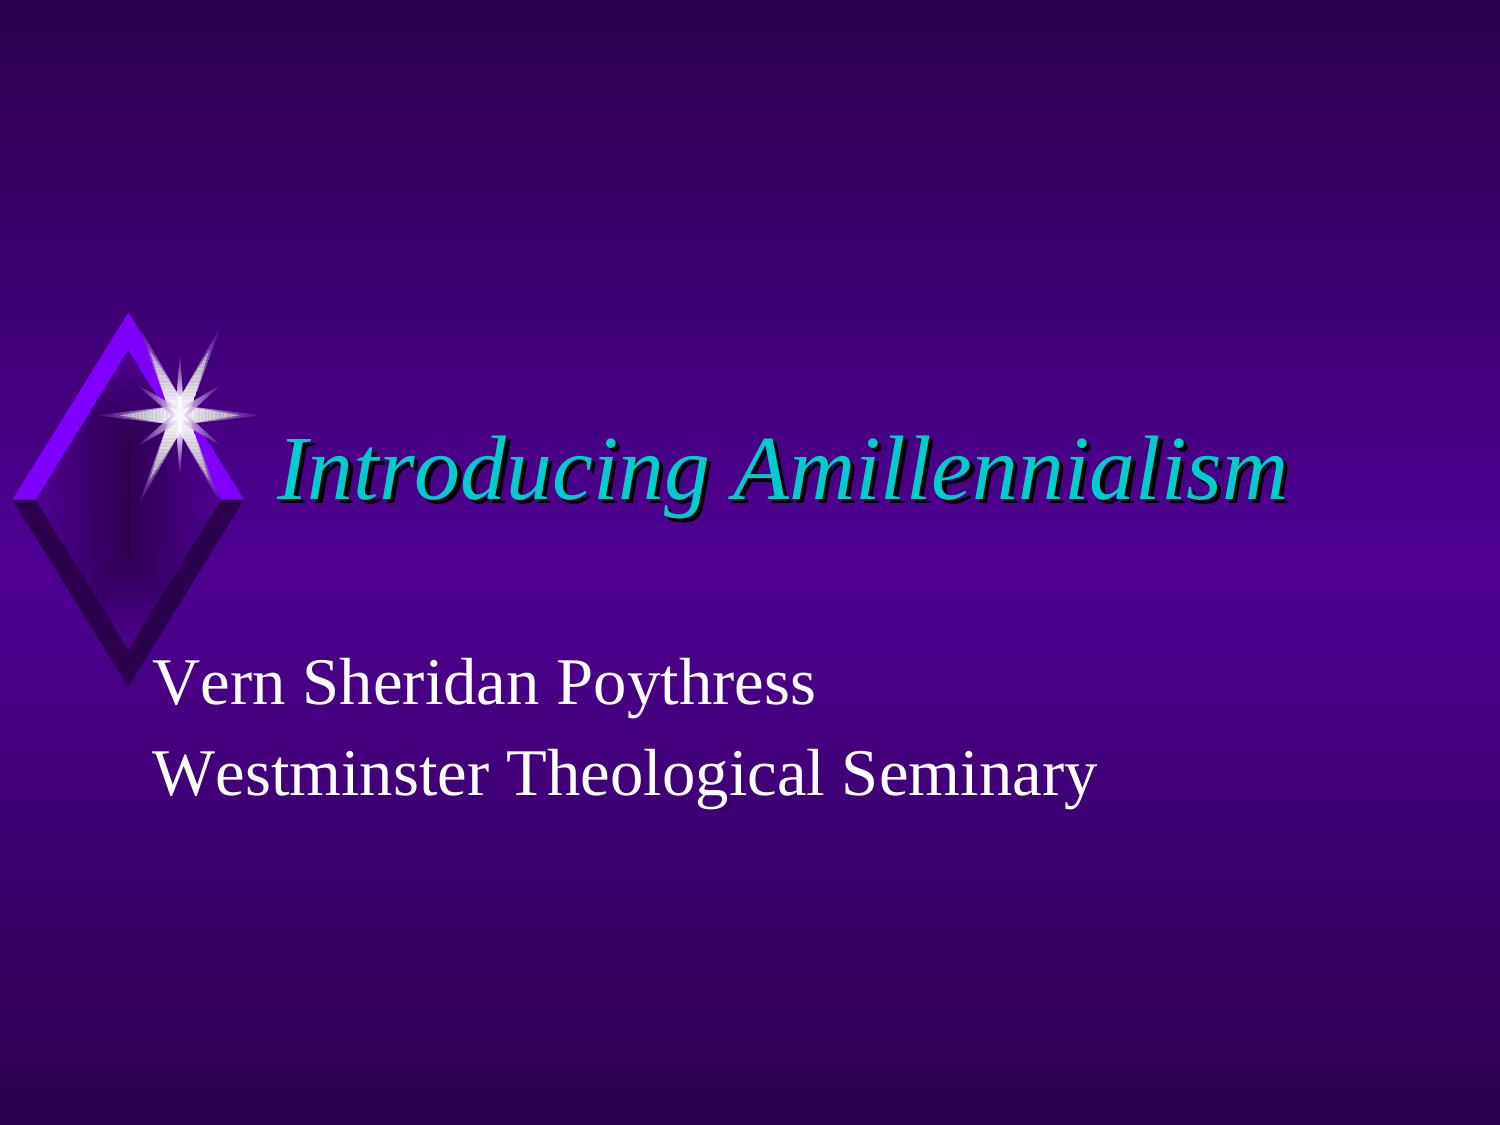

# Introducing Amillennialism
Vern Sheridan Poythress
Westminster Theological Seminary